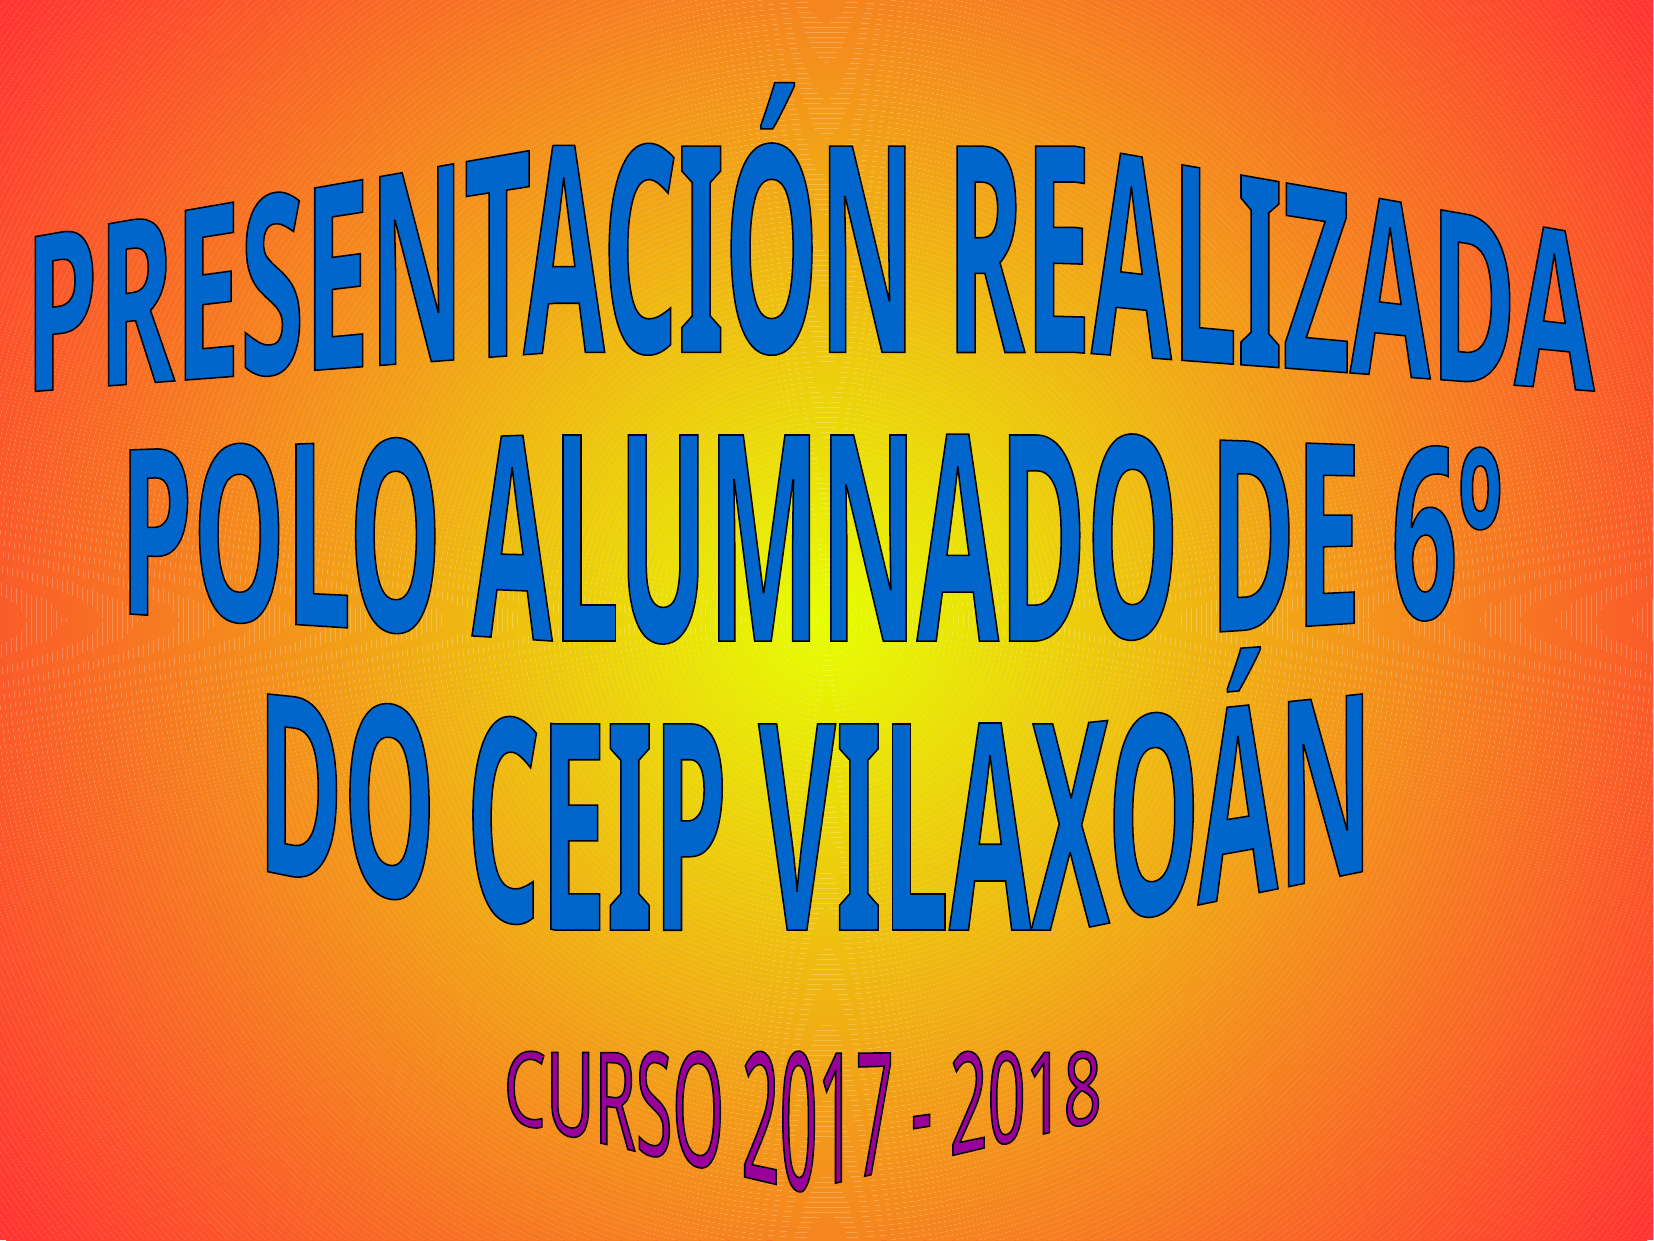

PRESENTACIÓN REALIZADA
POLO ALUMNADO DE 6º
DO CEIP VILAXOÁN
CURSO 2017 - 2018